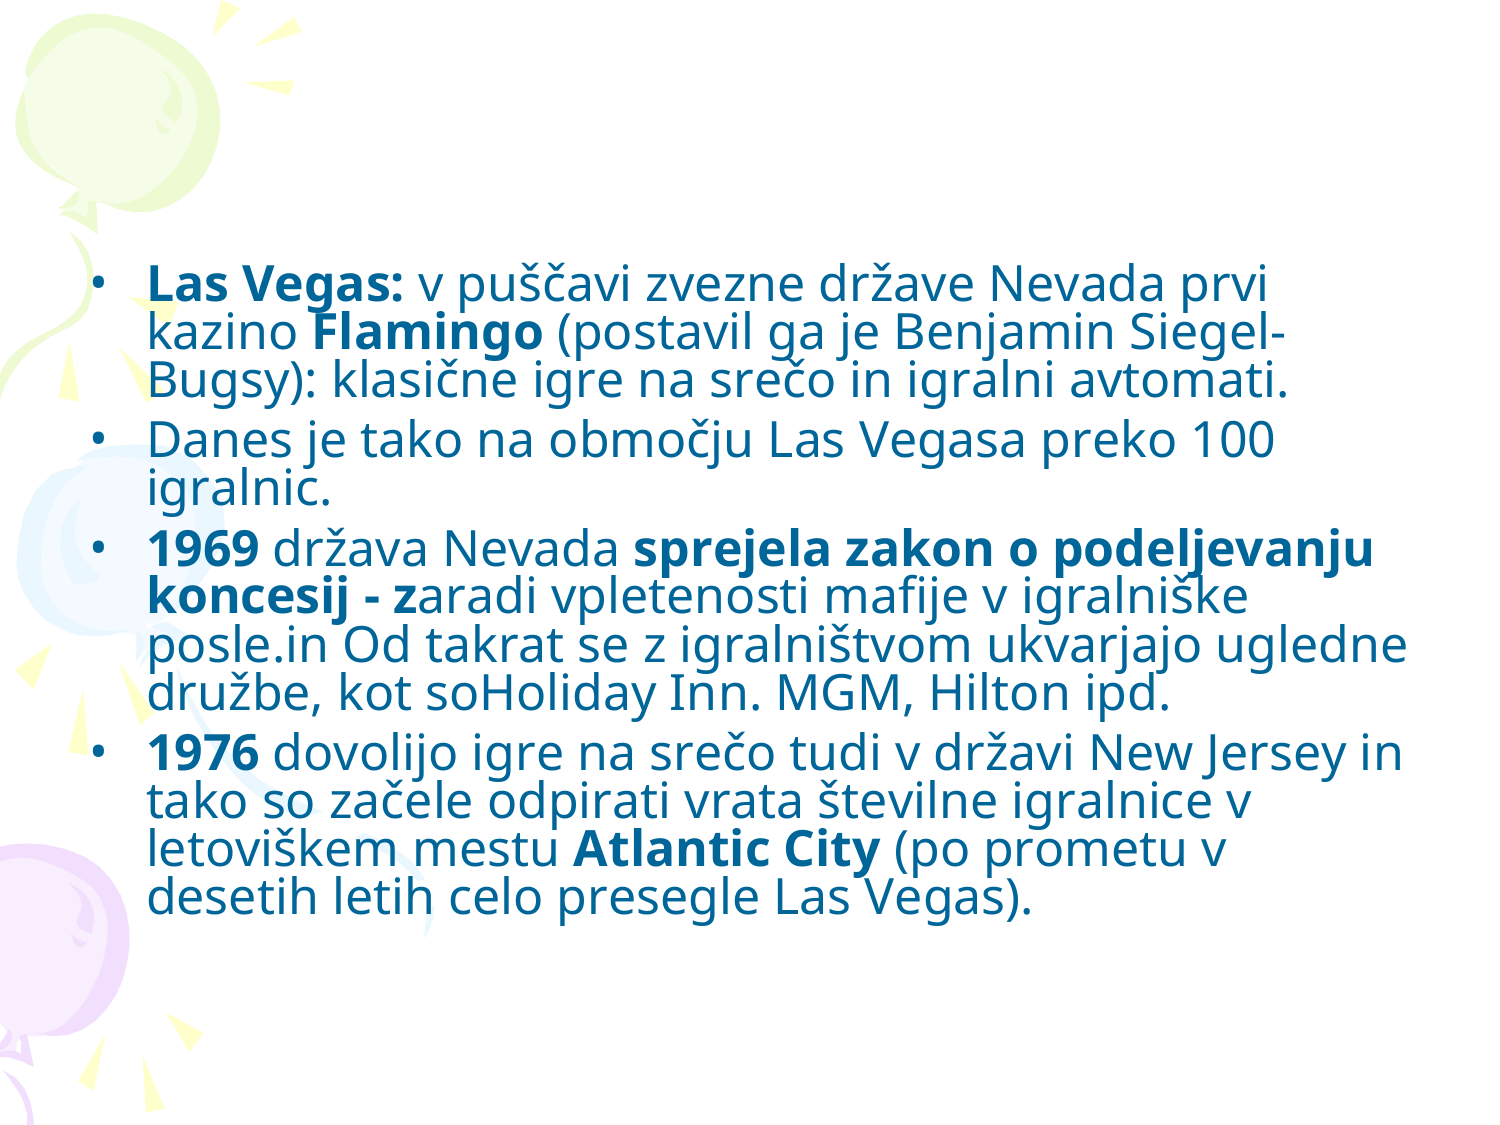

#
Las Vegas: v puščavi zvezne države Nevada prvi kazino Flamingo (postavil ga je Benjamin Siegel-Bugsy): klasične igre na srečo in igralni avtomati.
Danes je tako na območju Las Vegasa preko 100 igralnic.
1969 država Nevada sprejela zakon o podeljevanju koncesij - zaradi vpletenosti mafije v igralniške posle.in Od takrat se z igralništvom ukvarjajo ugledne družbe, kot soHoliday Inn. MGM, Hilton ipd.
1976 dovolijo igre na srečo tudi v državi New Jersey in tako so začele odpirati vrata številne igralnice v letoviškem mestu Atlantic City (po prometu v desetih letih celo presegle Las Vegas).